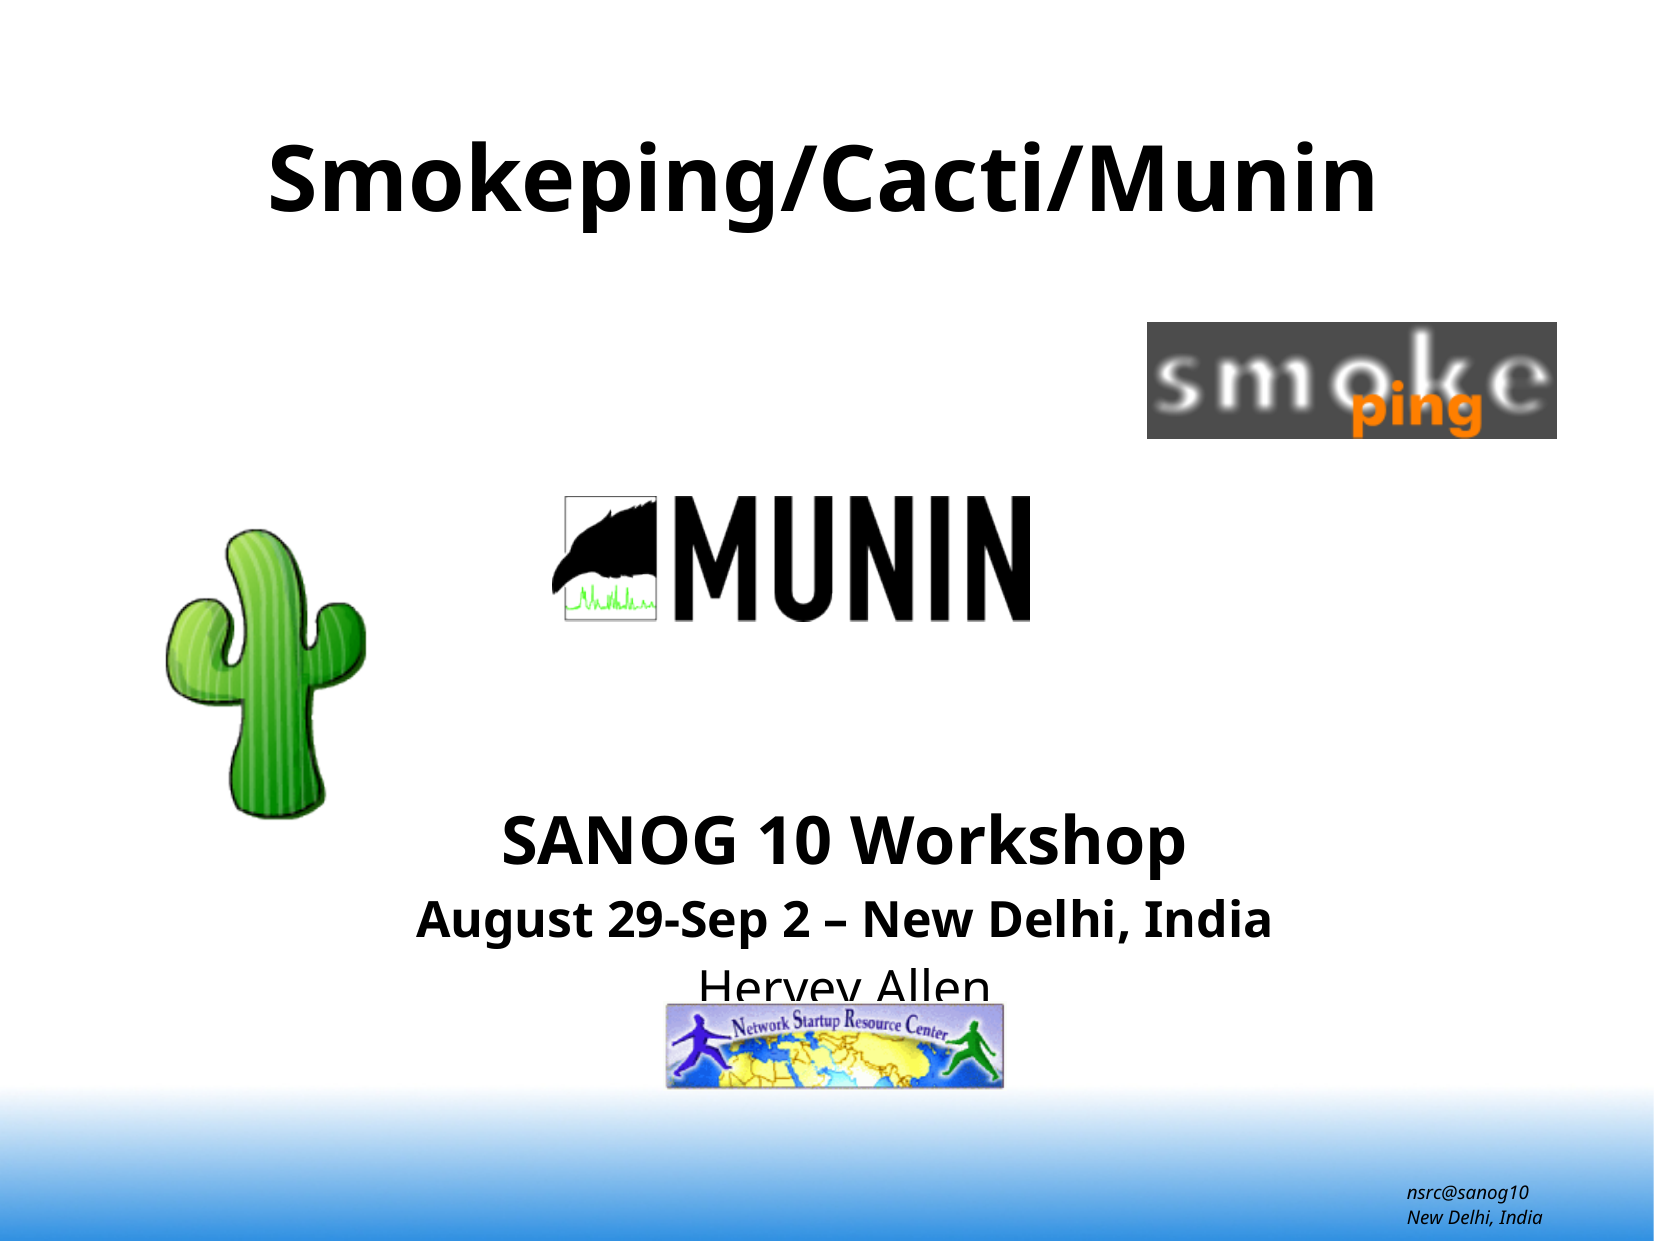

# Smokeping/Cacti/Munin
SANOG 10 Workshop
August 29-Sep 2 – New Delhi, India
Hervey Allen